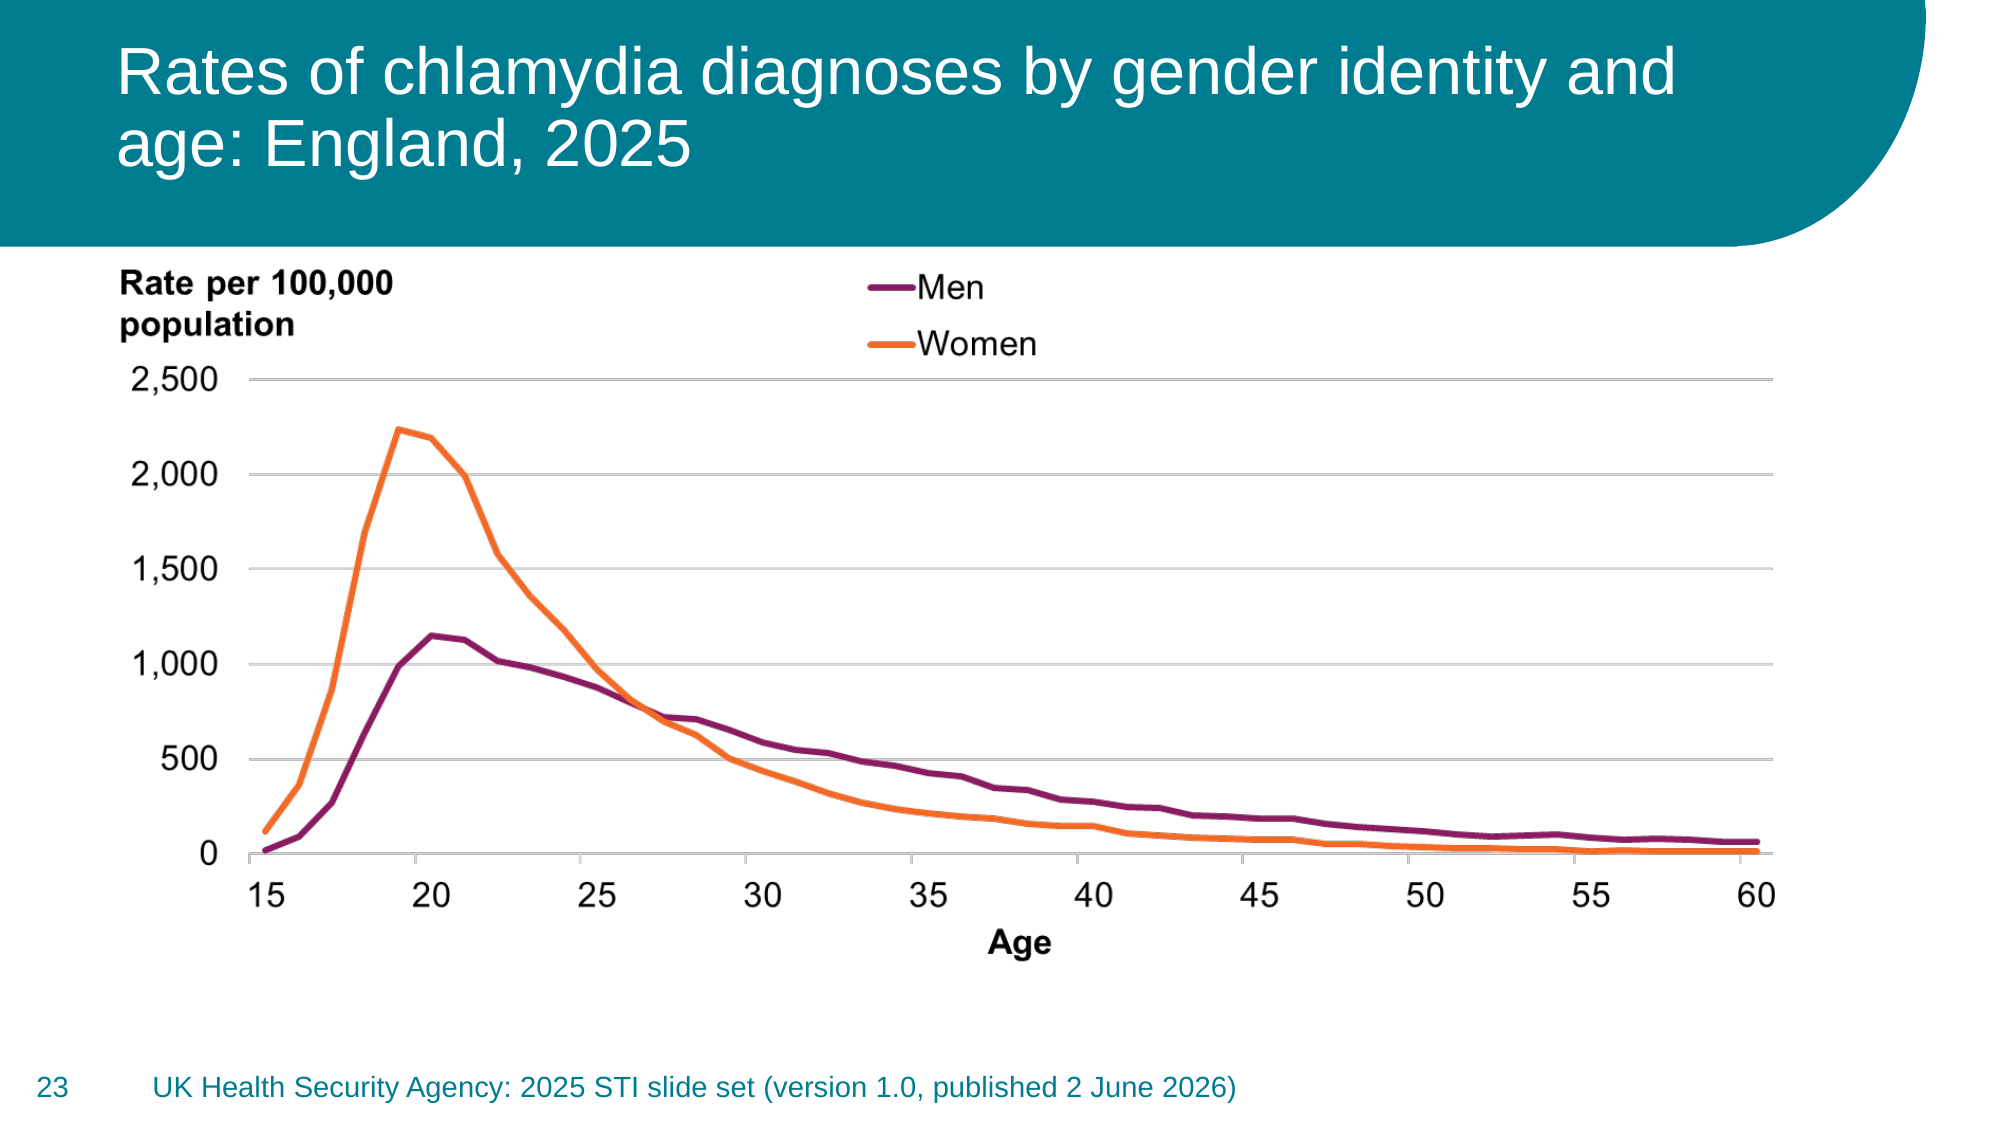

# Rates of chlamydia diagnoses by gender identity and age: England, 2025
23
UK Health Security Agency: 2025 STI slide set (version 1.0, published 2 June 2026)